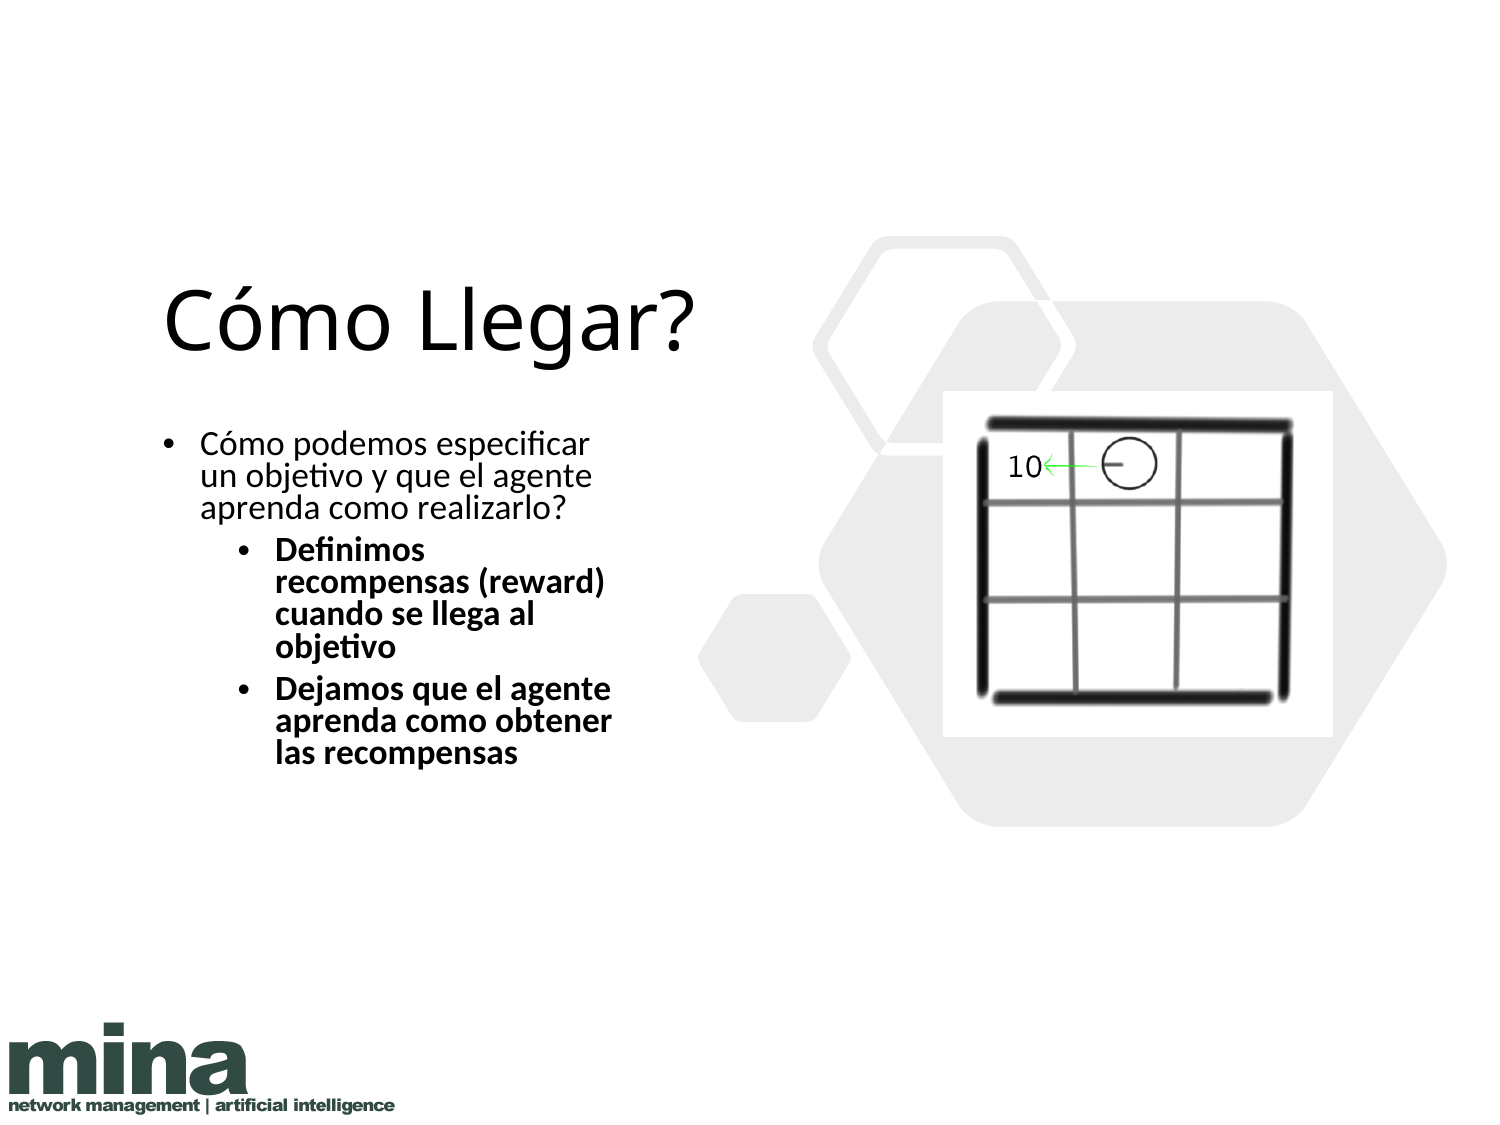

# Cómo Llegar?
Cómo podemos especificar un objetivo y que el agente aprenda como realizarlo?
Definimos recompensas (reward) cuando se llega al objetivo
Dejamos que el agente aprenda como obtener las recompensas